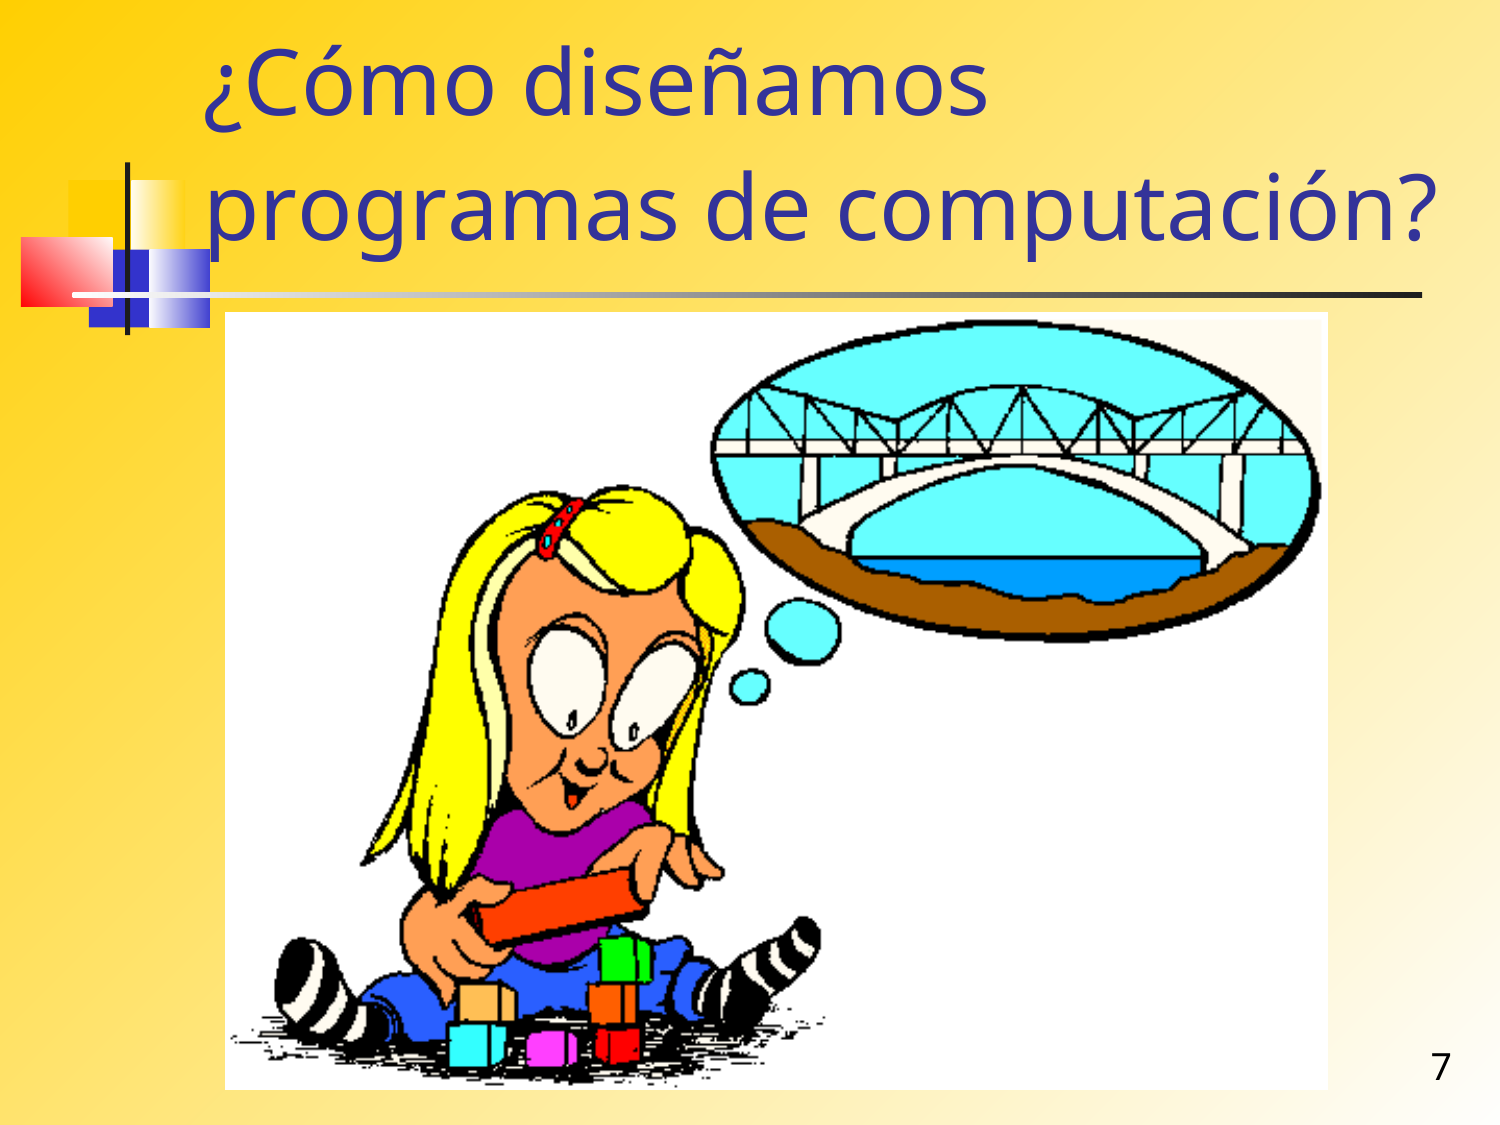

# ¿Cómo diseñamos programas de computación?
7